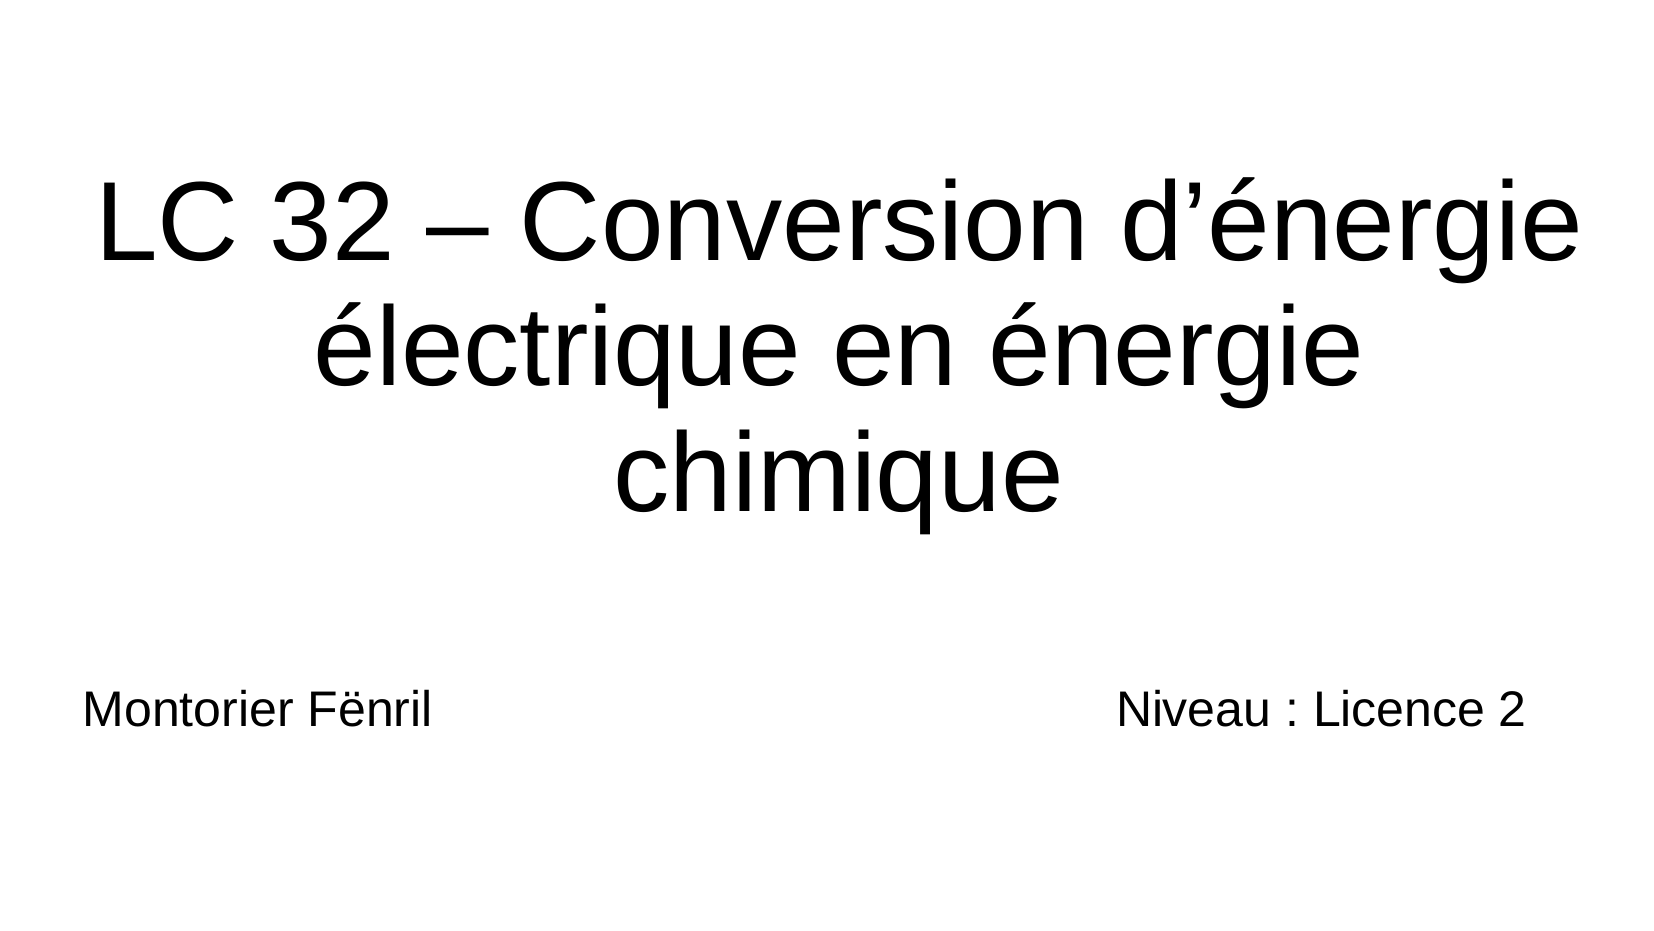

# LC 32 – Conversion d’énergie électrique en énergie chimique
Montorier Fënril										Niveau : Licence 2